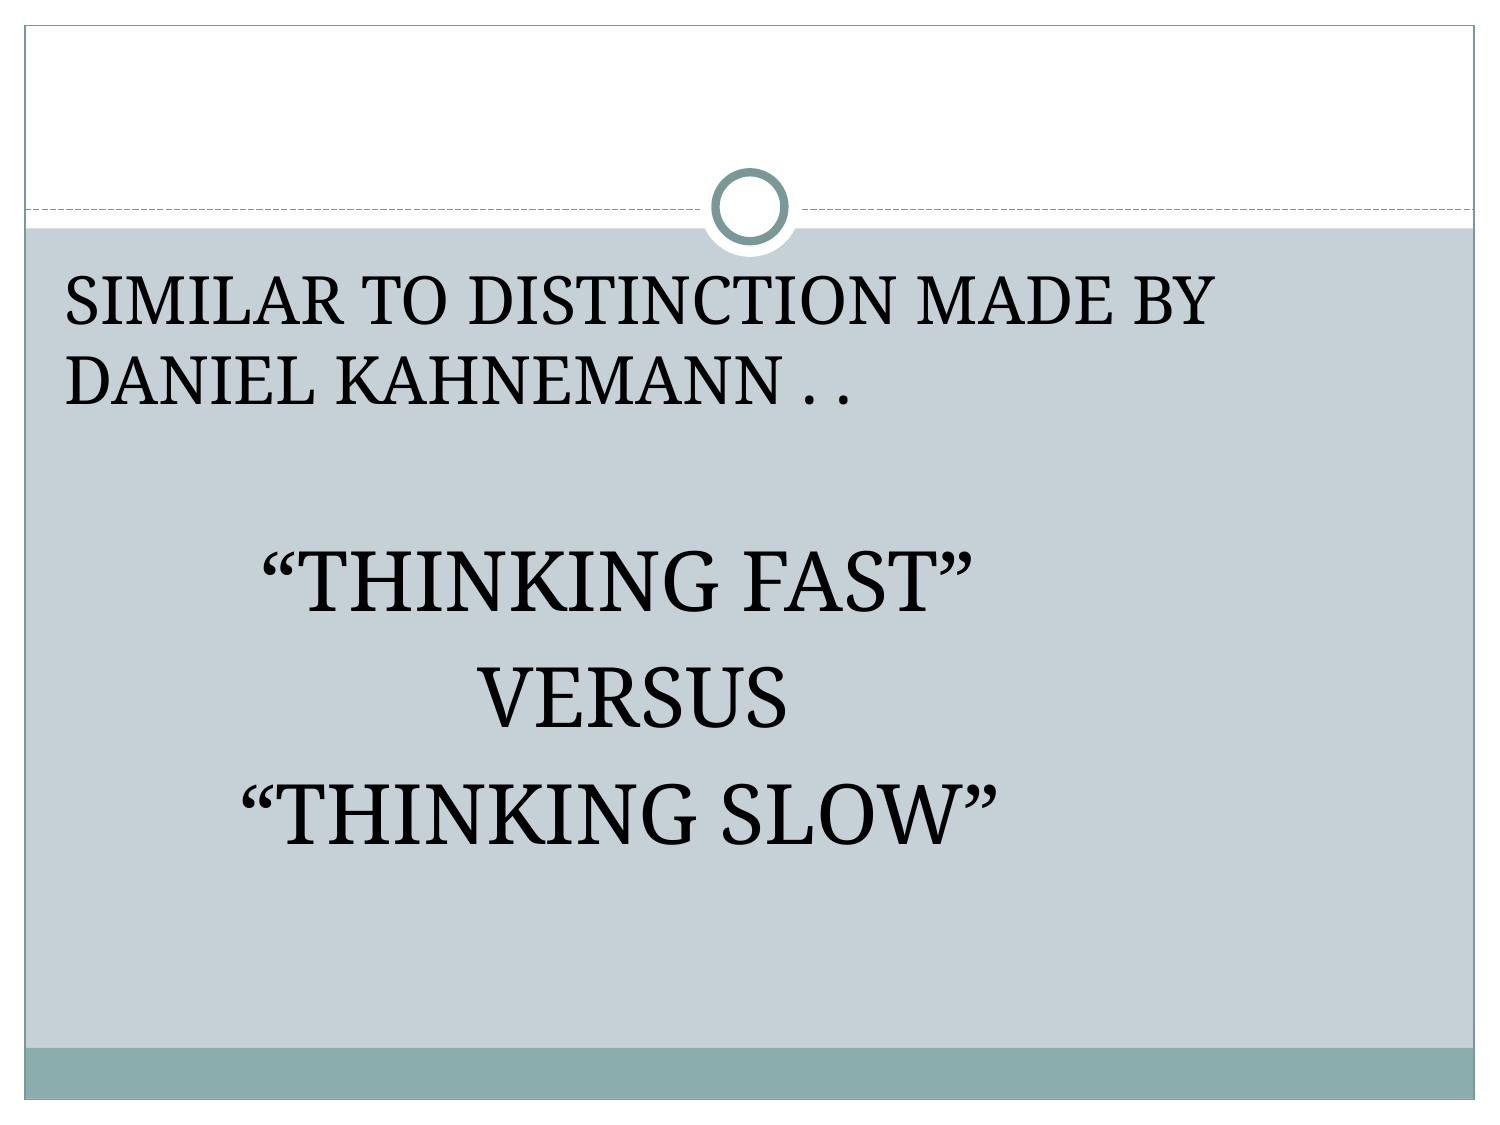

#
SIMILAR TO DISTINCTION MADE BY DANIEL KAHNEMANN . .
 “THINKING FAST”
 VERSUS
 “THINKING SLOW”